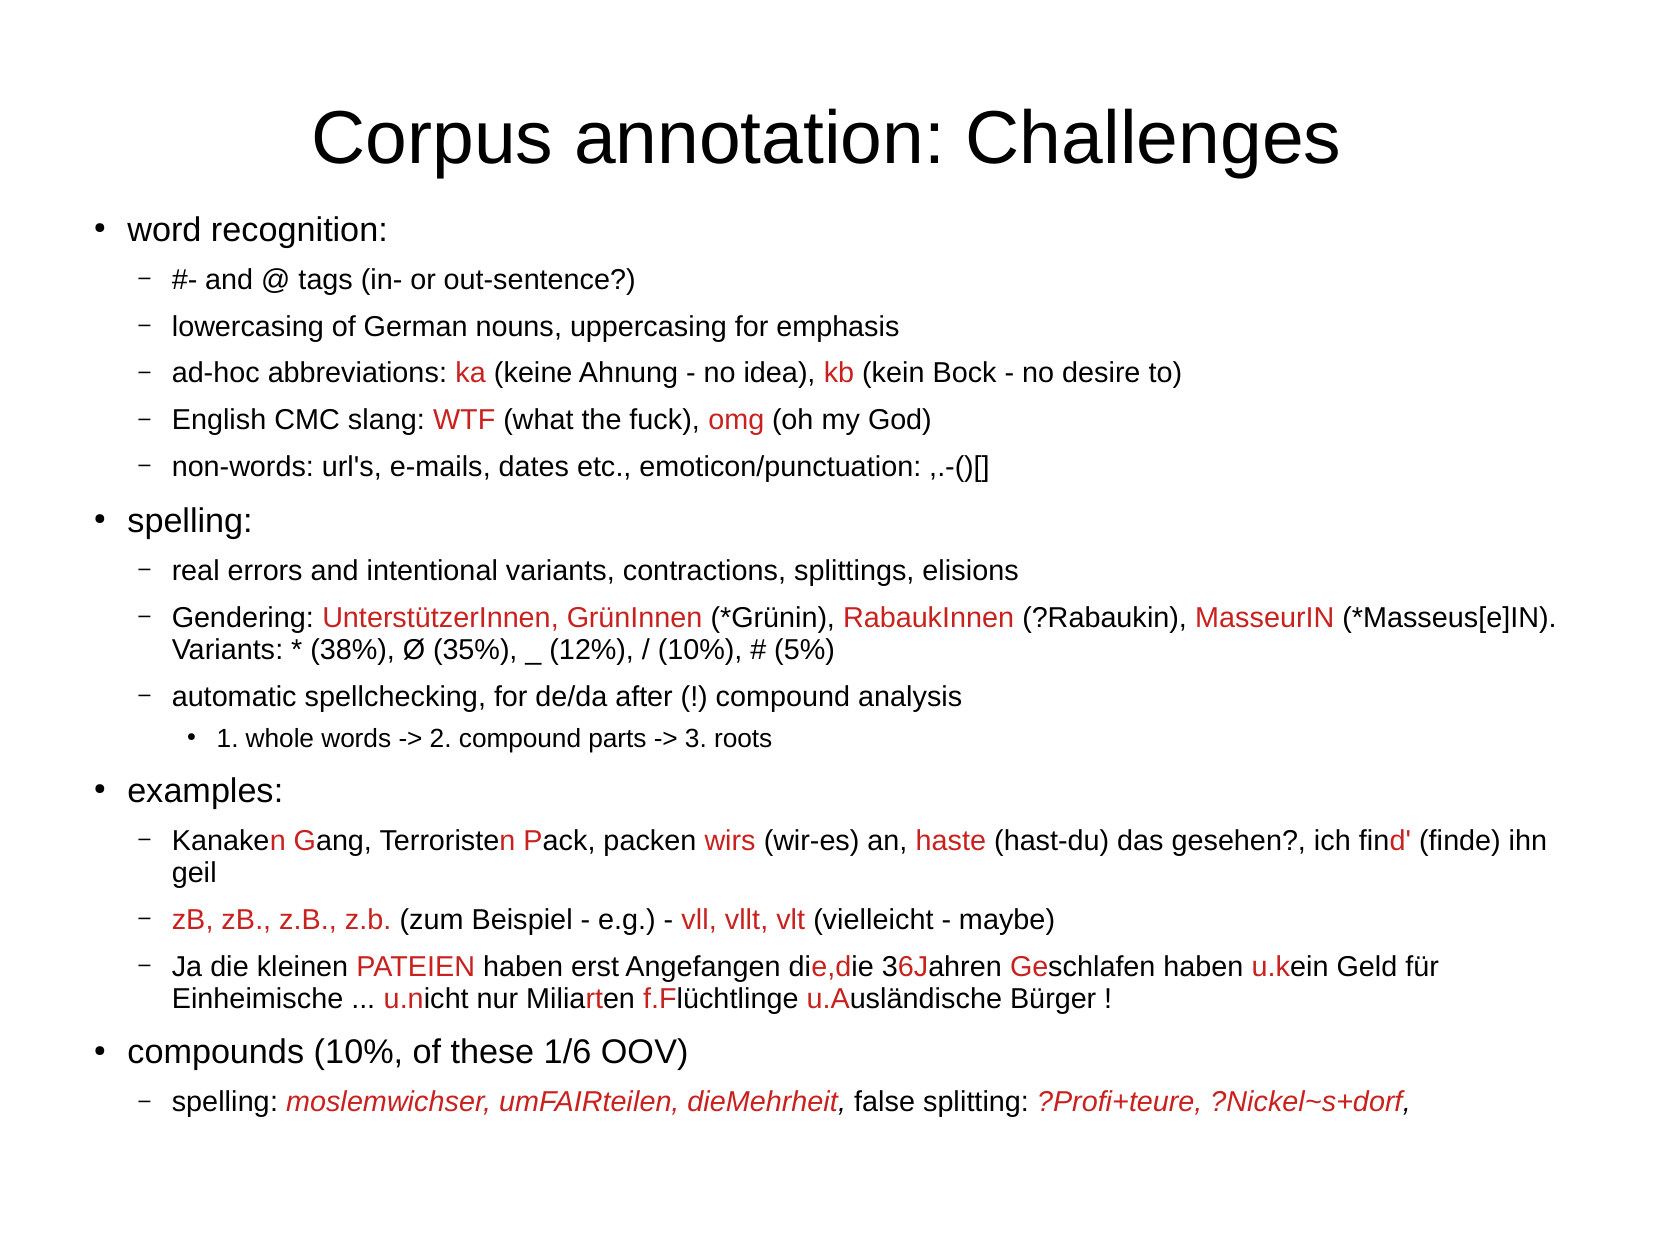

# Corpus annotation: Challenges
word recognition:
#- and @ tags (in- or out-sentence?)
lowercasing of German nouns, uppercasing for emphasis
ad-hoc abbreviations: ka (keine Ahnung - no idea), kb (kein Bock - no desire to)
English CMC slang: WTF (what the fuck), omg (oh my God)
non-words: url's, e-mails, dates etc., emoticon/punctuation: ,.-()[]
spelling:
real errors and intentional variants, contractions, splittings, elisions
Gendering: UnterstützerInnen, GrünInnen (*Grünin), RabaukInnen (?Rabaukin), MasseurIN (*Masseus[e]IN). Variants: * (38%), Ø (35%), _ (12%), / (10%), # (5%)
automatic spellchecking, for de/da after (!) compound analysis
1. whole words -> 2. compound parts -> 3. roots
examples:
Kanaken Gang, Terroristen Pack, packen wirs (wir-es) an, haste (hast-du) das gesehen?, ich find' (finde) ihn geil
zB, zB., z.B., z.b. (zum Beispiel - e.g.) - vll, vllt, vlt (vielleicht - maybe)
Ja die kleinen PATEIEN haben erst Angefangen die,die 36Jahren Geschlafen haben u.kein Geld für Einheimische ... u.nicht nur Miliarten f.Flüchtlinge u.Ausländische Bürger !
compounds (10%, of these 1/6 OOV)
spelling: moslemwichser, umFAIRteilen, dieMehrheit, false splitting: ?Profi+teure, ?Nickel~s+dorf,